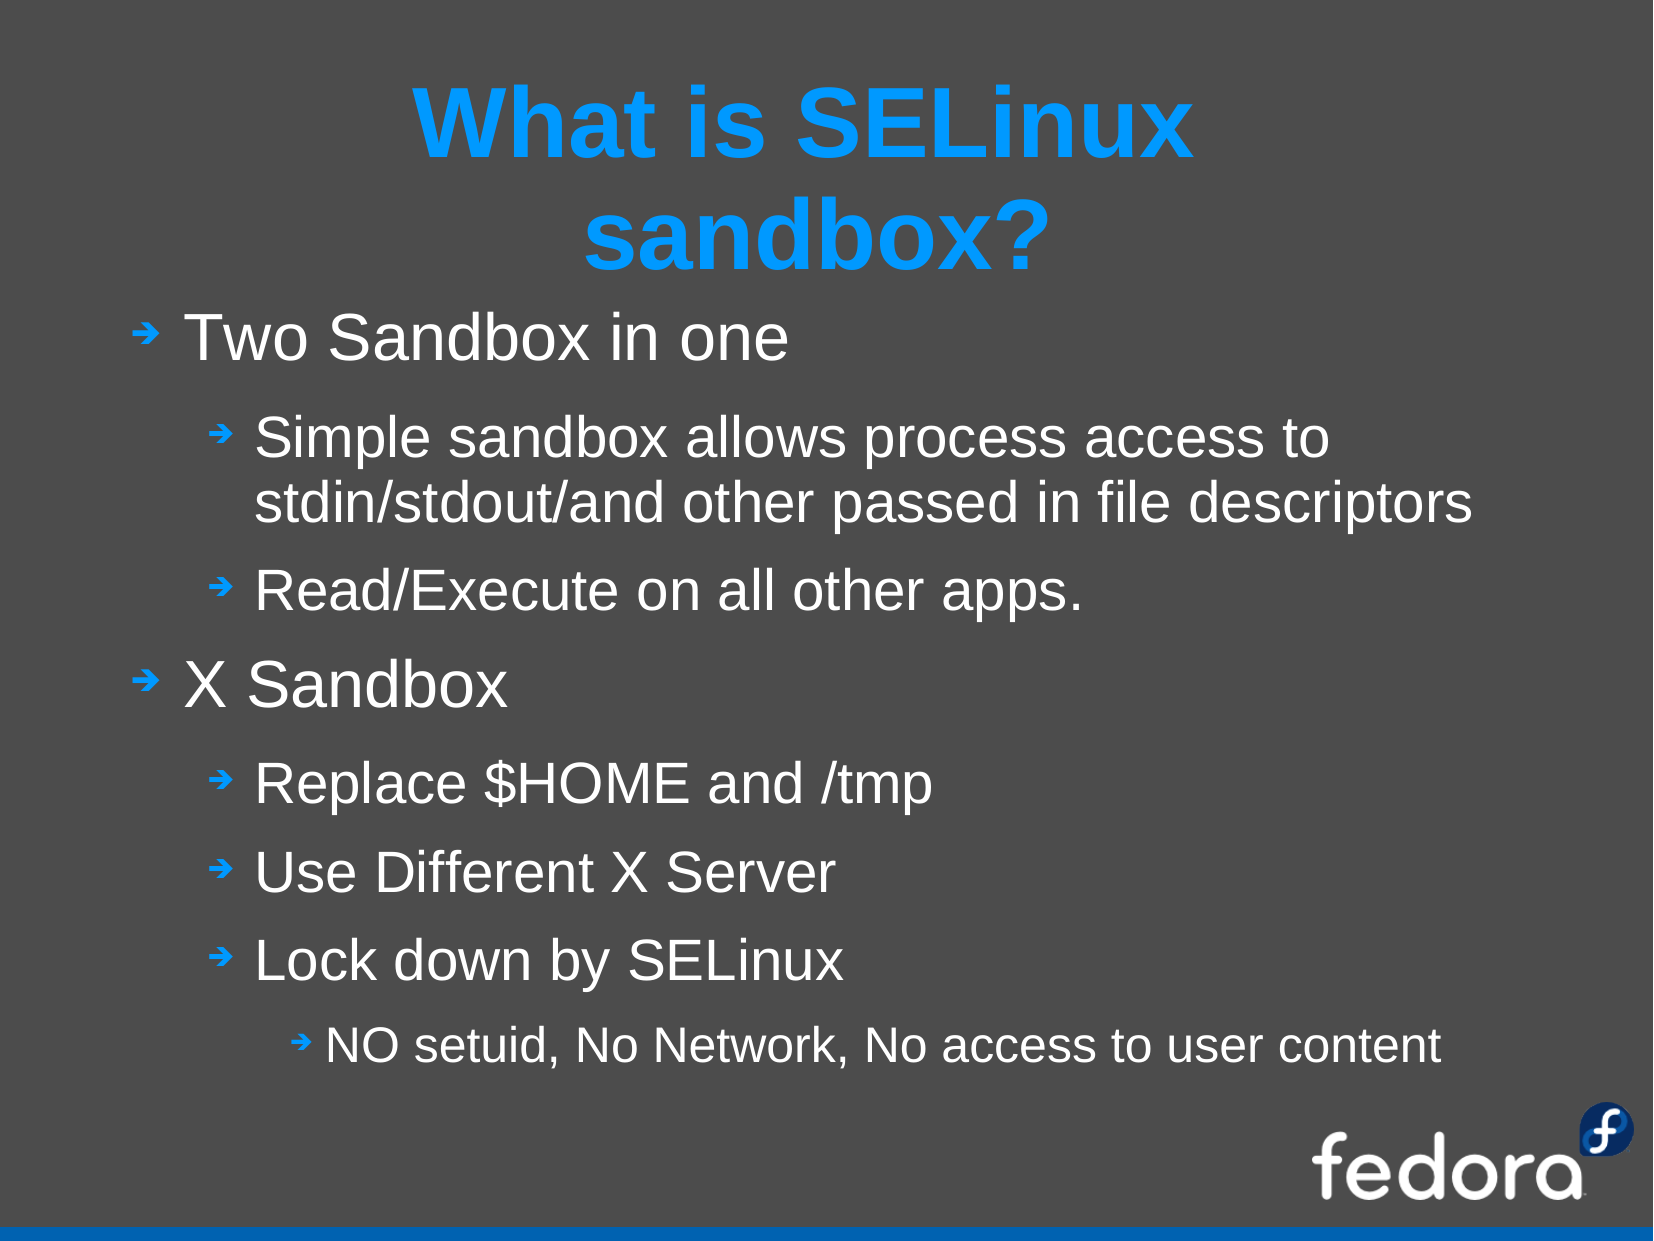

# What is SELinux sandbox?
Two Sandbox in one
Simple sandbox allows process access to stdin/stdout/and other passed in file descriptors
Read/Execute on all other apps.
X Sandbox
Replace $HOME and /tmp
Use Different X Server
Lock down by SELinux
NO setuid, No Network, No access to user content